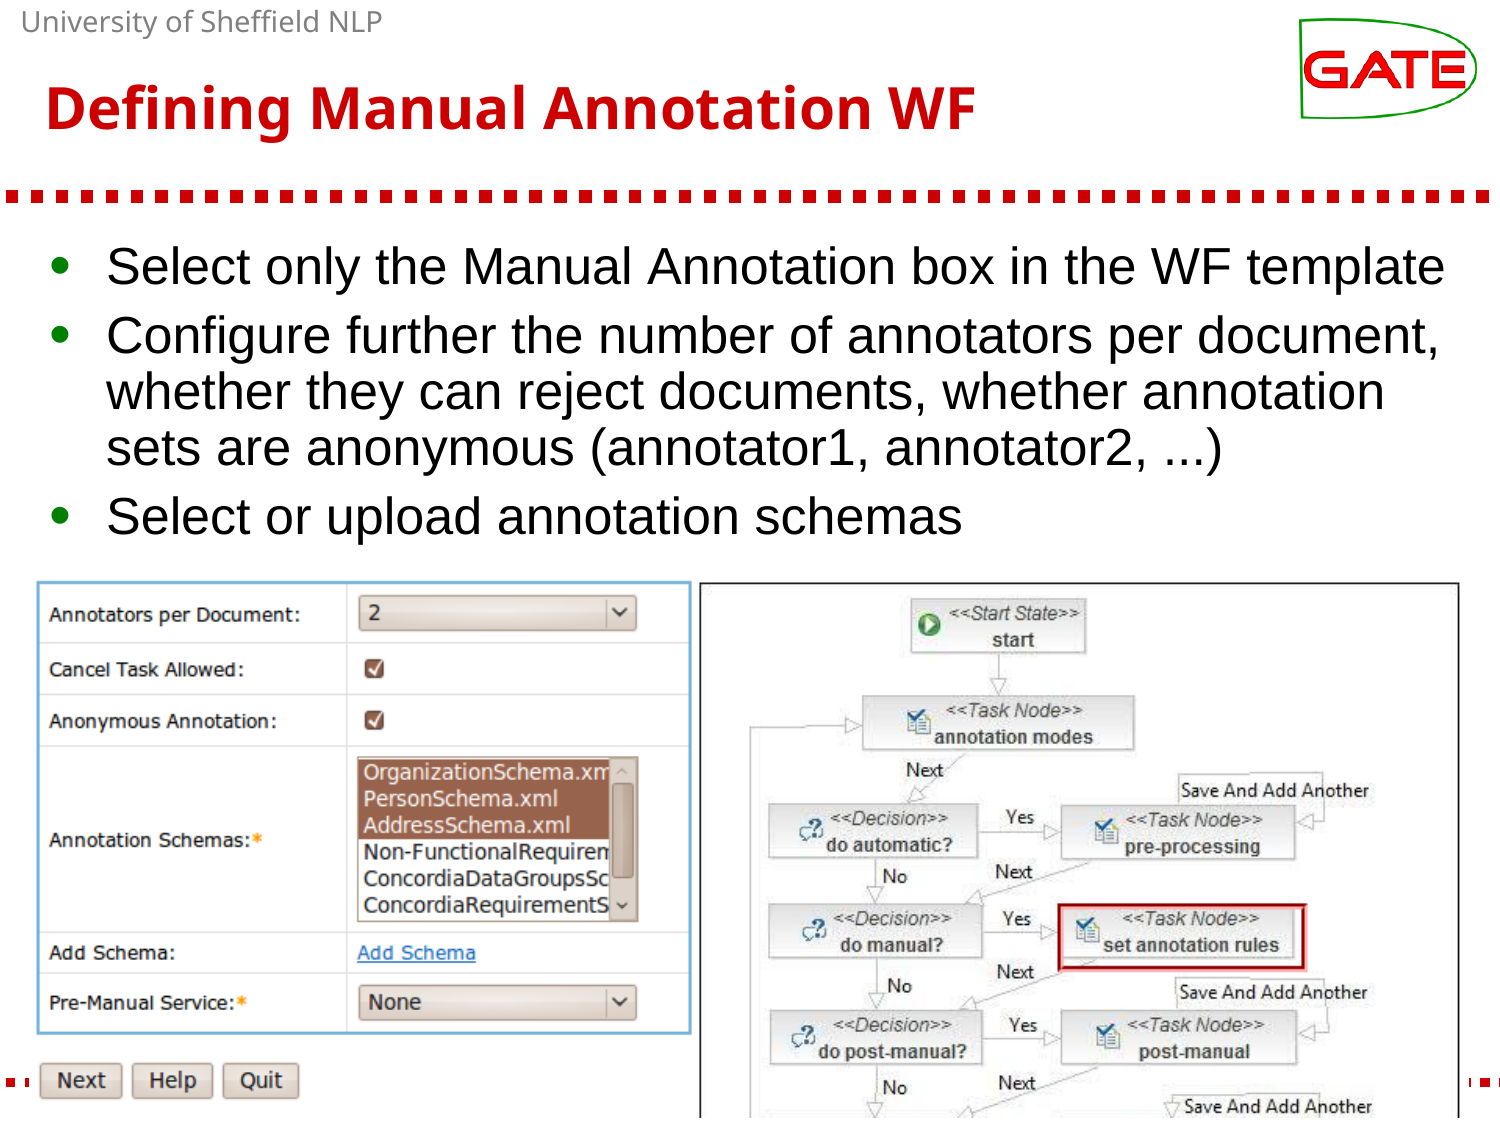

# Defining Manual Annotation WF
Select only the Manual Annotation box in the WF template
Configure further the number of annotators per document, whether they can reject documents, whether annotation sets are anonymous (annotator1, annotator2, ...)
Select or upload annotation schemas